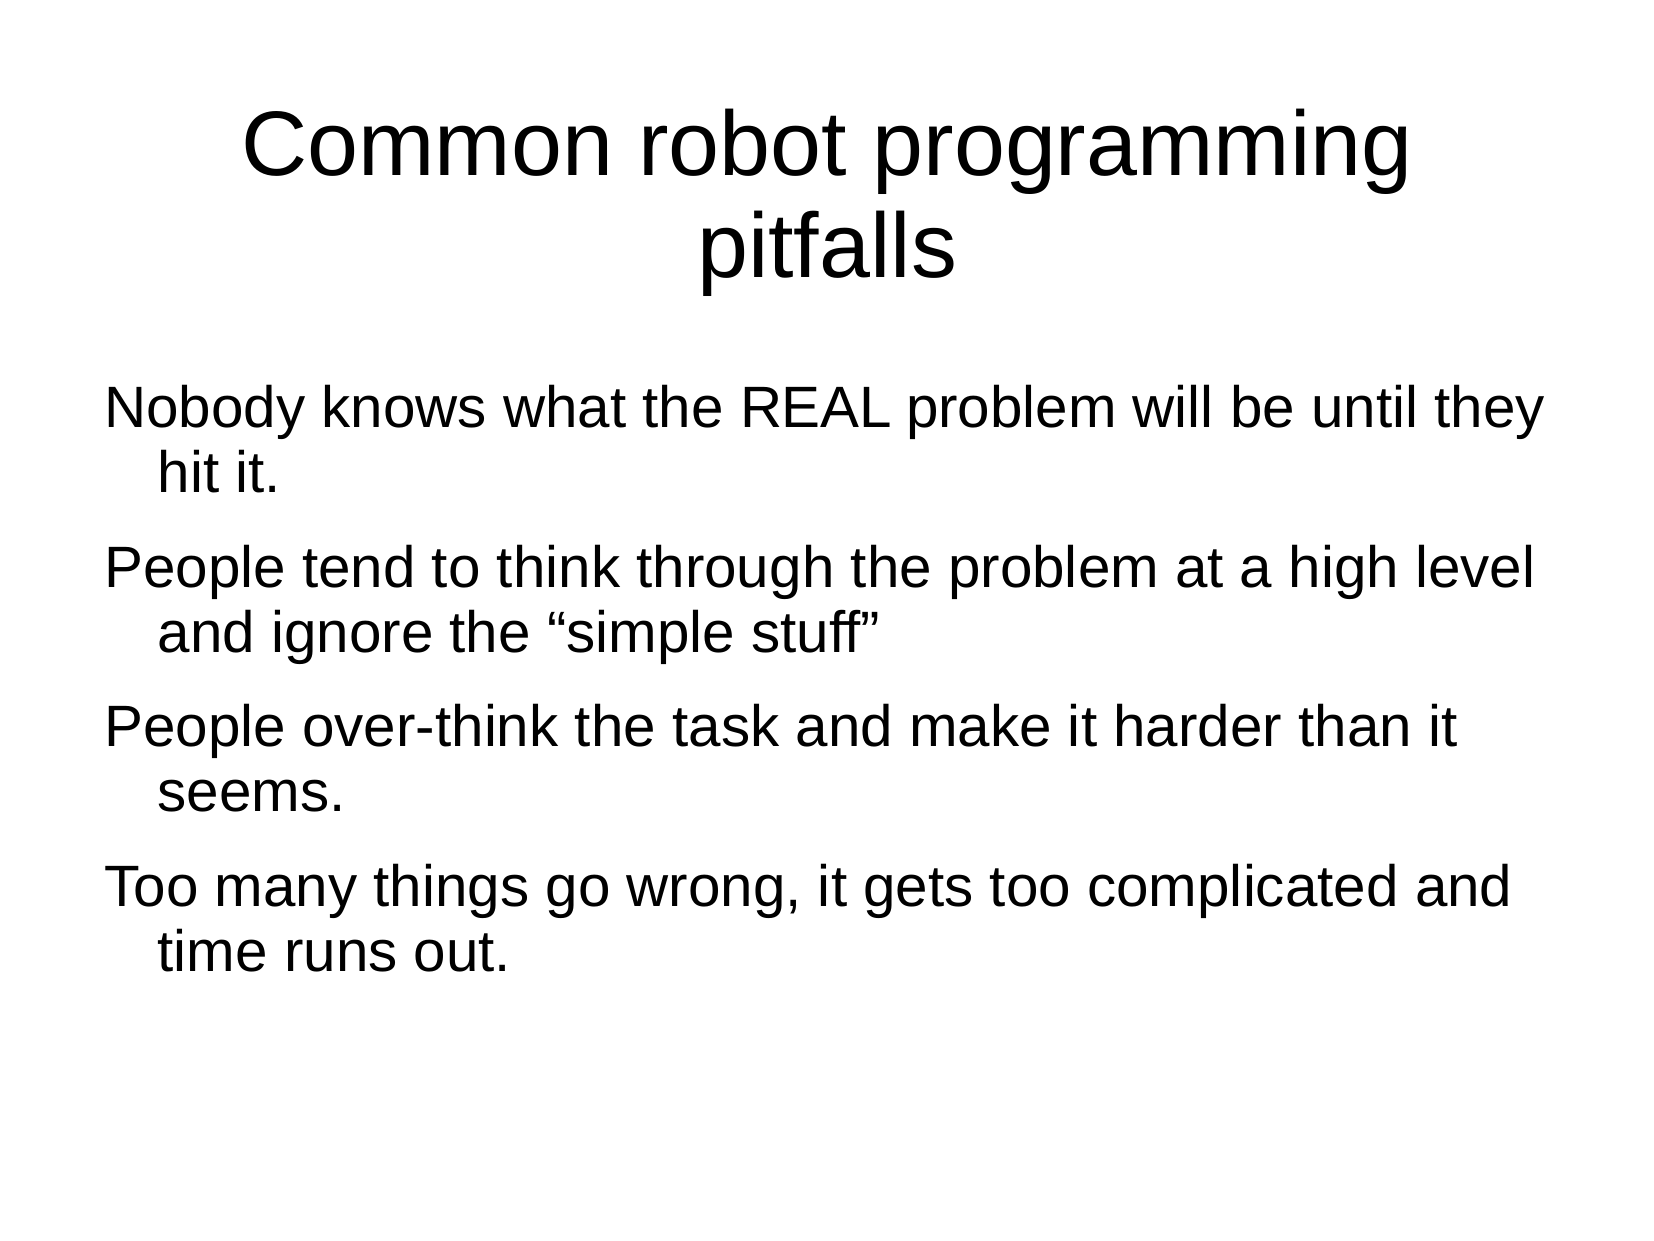

# Common robot programming pitfalls
Nobody knows what the REAL problem will be until they hit it.
People tend to think through the problem at a high level and ignore the “simple stuff”
People over-think the task and make it harder than it seems.
Too many things go wrong, it gets too complicated and time runs out.